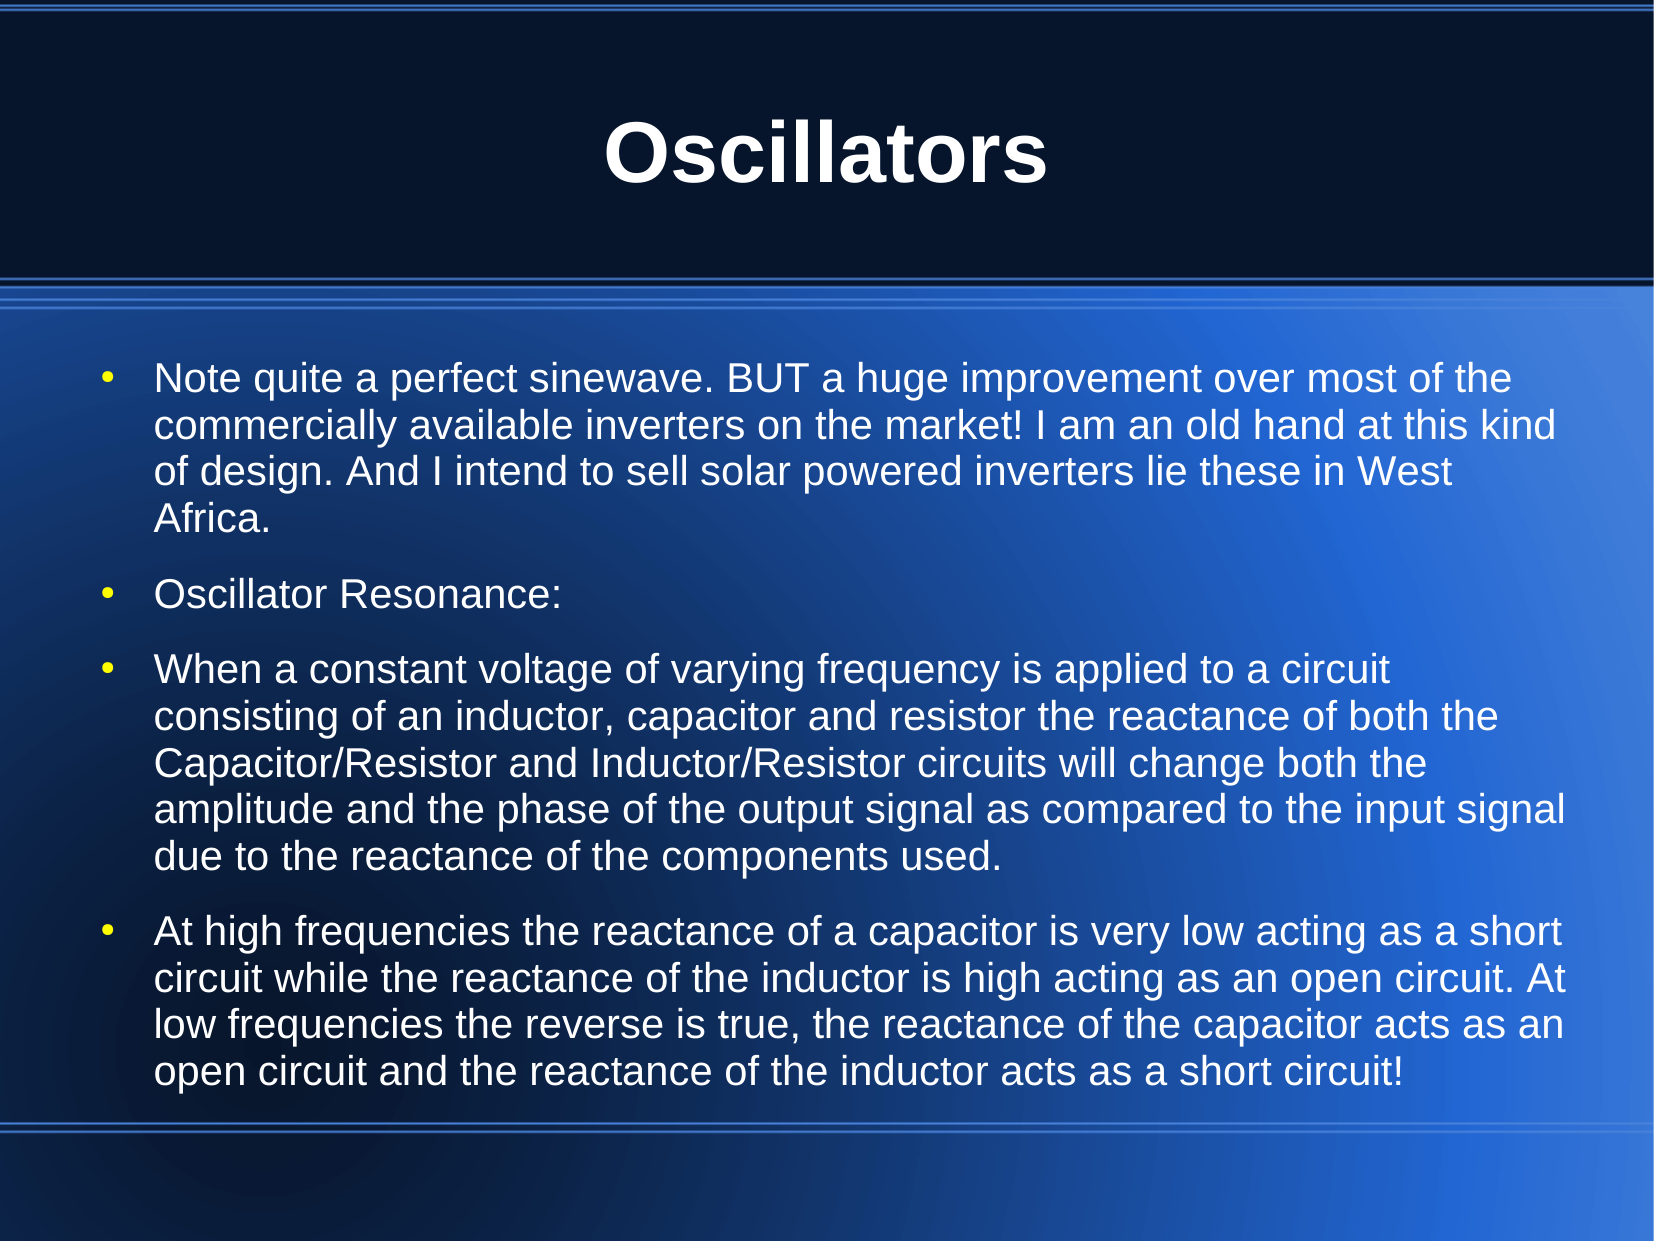

# Oscillators
Note quite a perfect sinewave. BUT a huge improvement over most of the commercially available inverters on the market! I am an old hand at this kind of design. And I intend to sell solar powered inverters lie these in West Africa.
Oscillator Resonance:
When a constant voltage of varying frequency is applied to a circuit consisting of an inductor, capacitor and resistor the reactance of both the Capacitor/Resistor and Inductor/Resistor circuits will change both the amplitude and the phase of the output signal as compared to the input signal due to the reactance of the components used.
At high frequencies the reactance of a capacitor is very low acting as a short circuit while the reactance of the inductor is high acting as an open circuit. At low frequencies the reverse is true, the reactance of the capacitor acts as an open circuit and the reactance of the inductor acts as a short circuit!